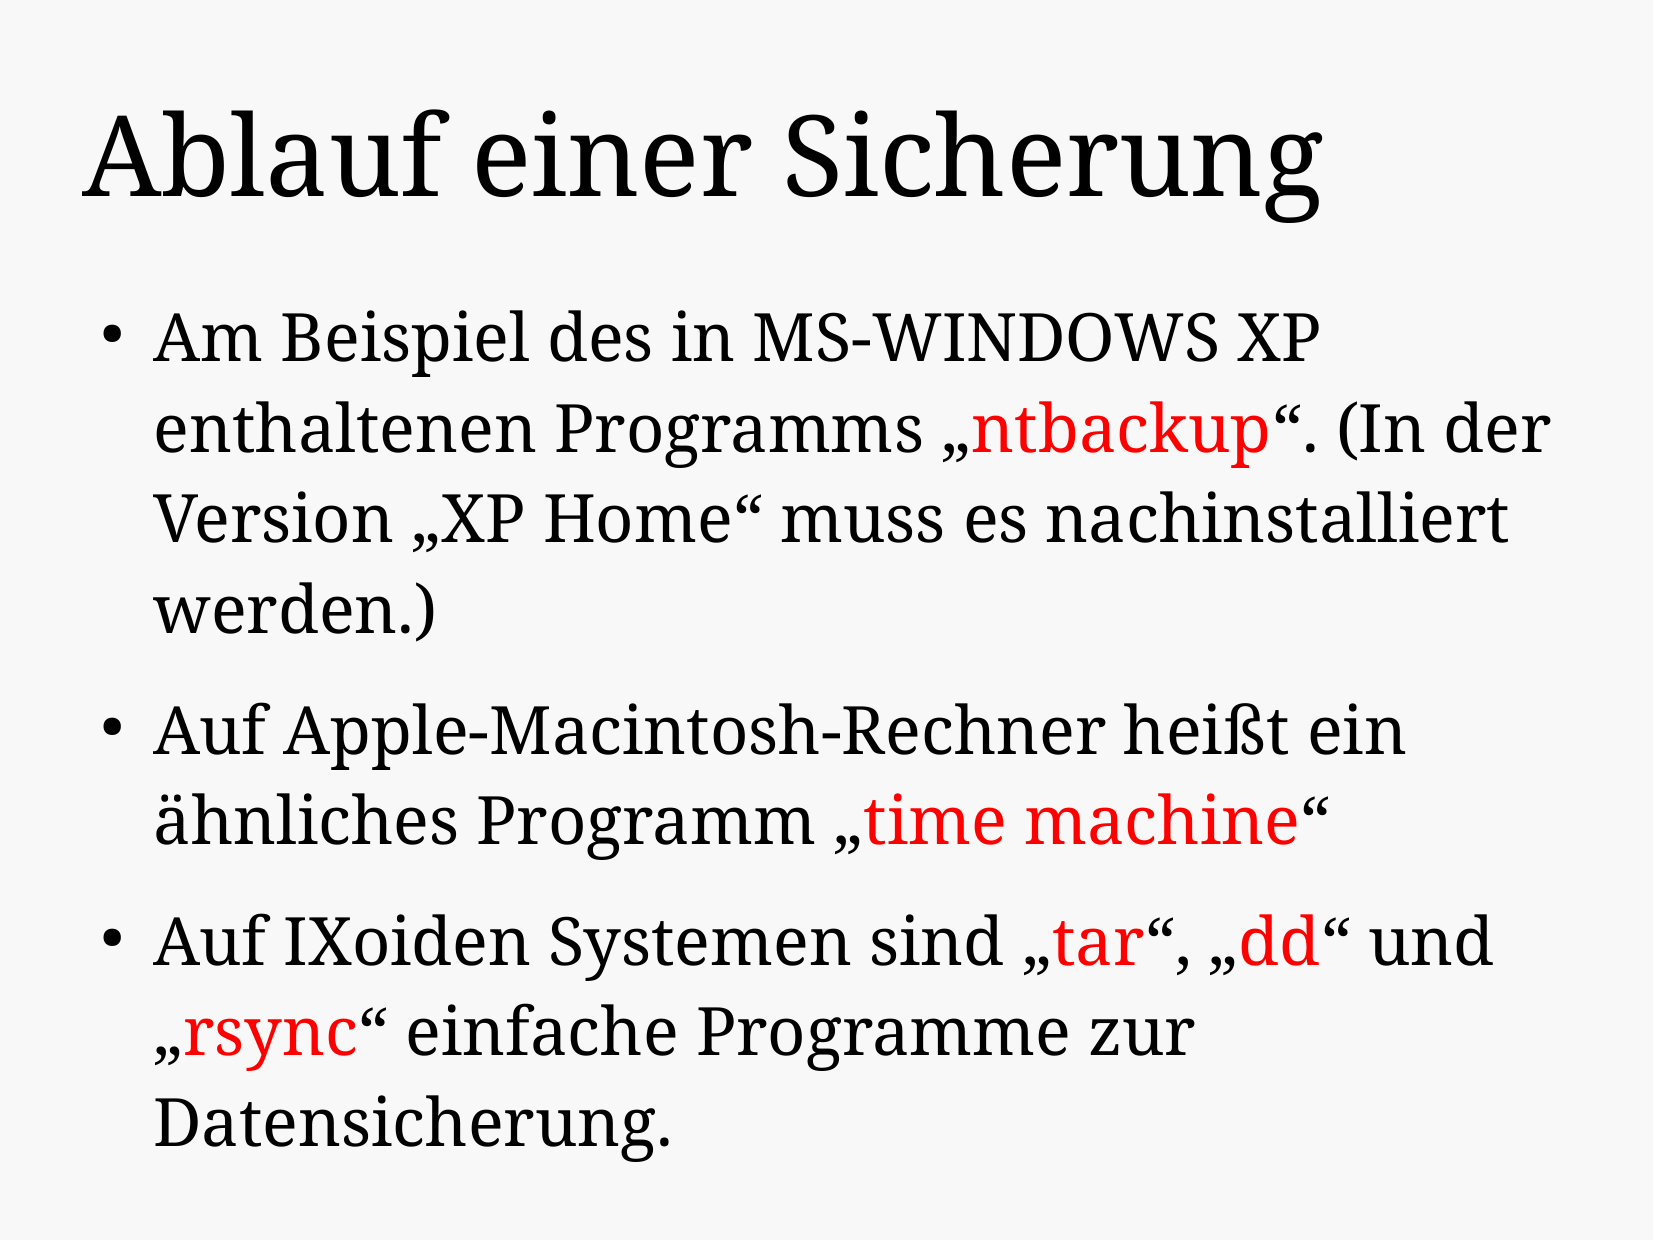

# Ablauf einer Sicherung
Am Beispiel des in MS-WINDOWS XP enthaltenen Programms „ntbackup“. (In der Version „XP Home“ muss es nachinstalliert werden.)
Auf Apple-Macintosh-Rechner heißt ein ähnliches Programm „time machine“
Auf IXoiden Systemen sind „tar“, „dd“ und „rsync“ einfache Programme zur Datensicherung.